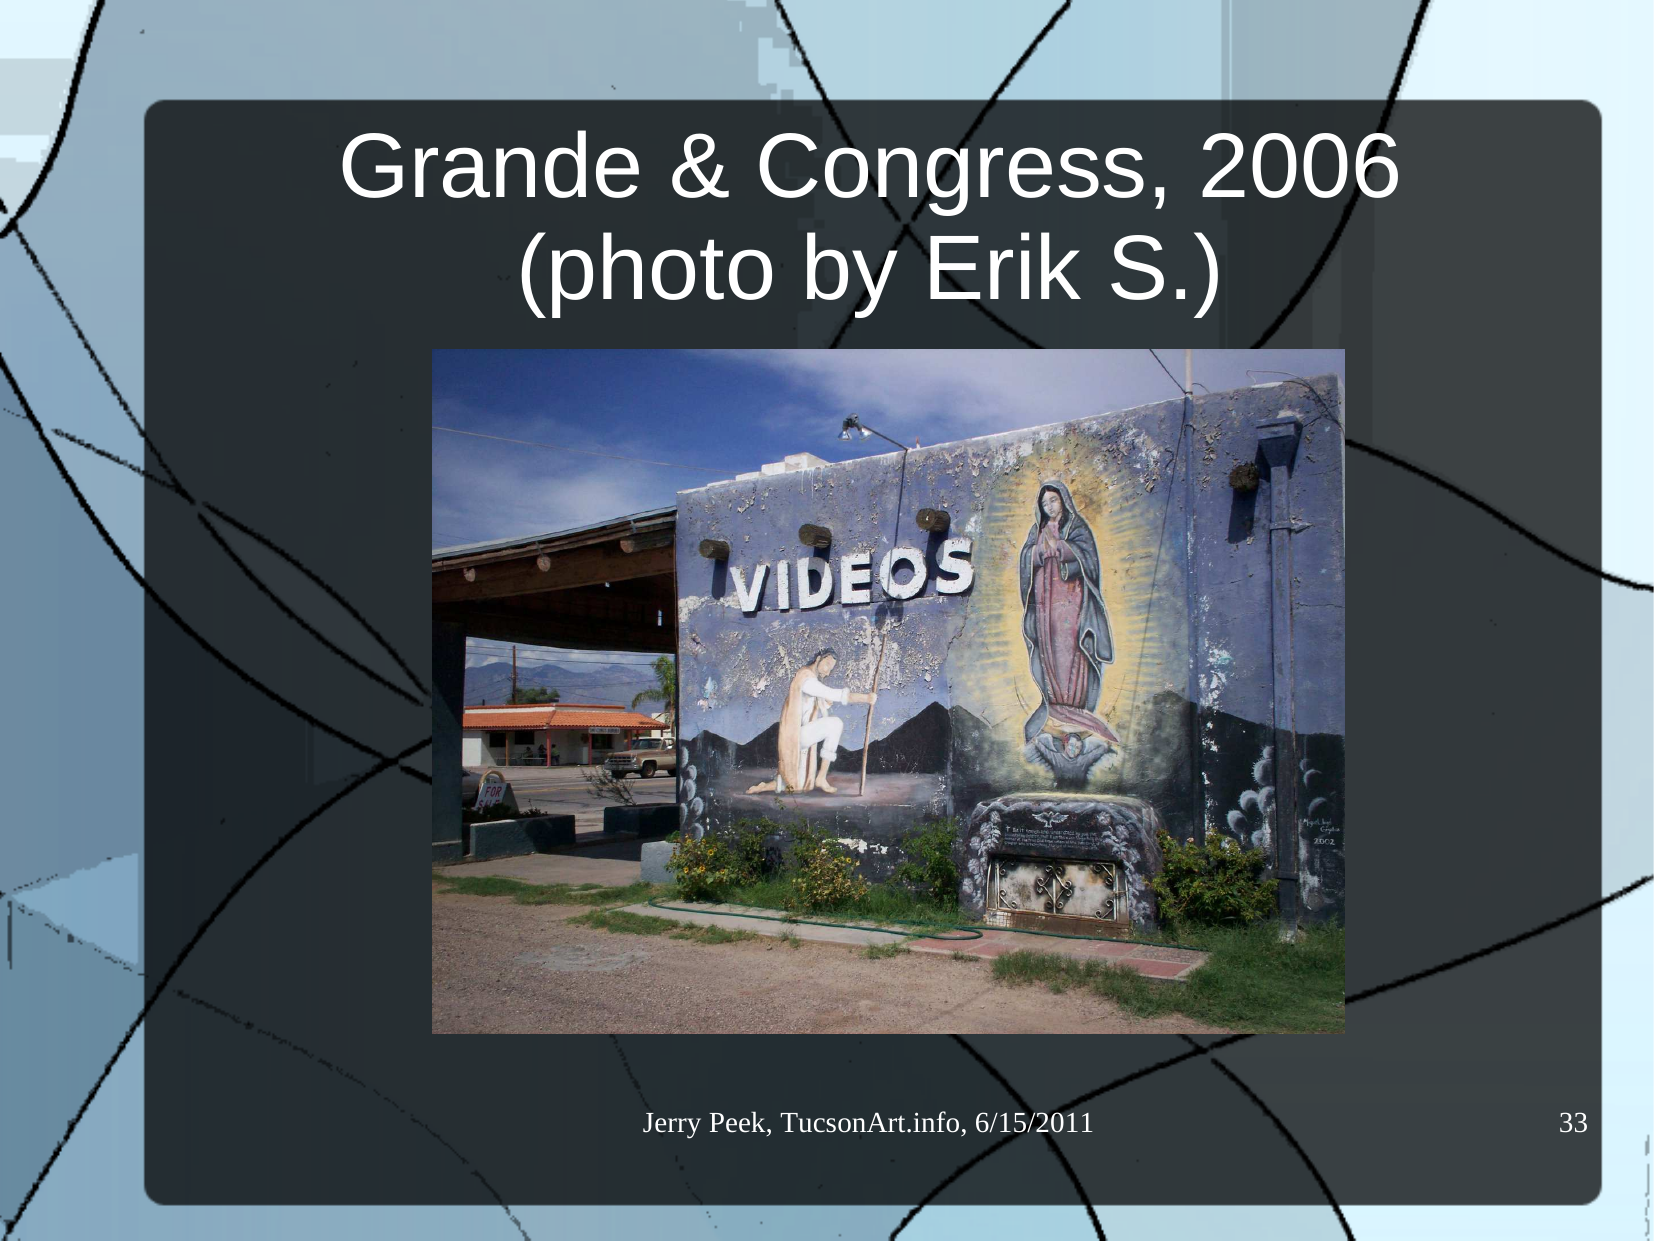

# Grande & Congress, 2006 (photo by Erik S.)
Jerry Peek, TucsonArt.info, 6/15/2011
33